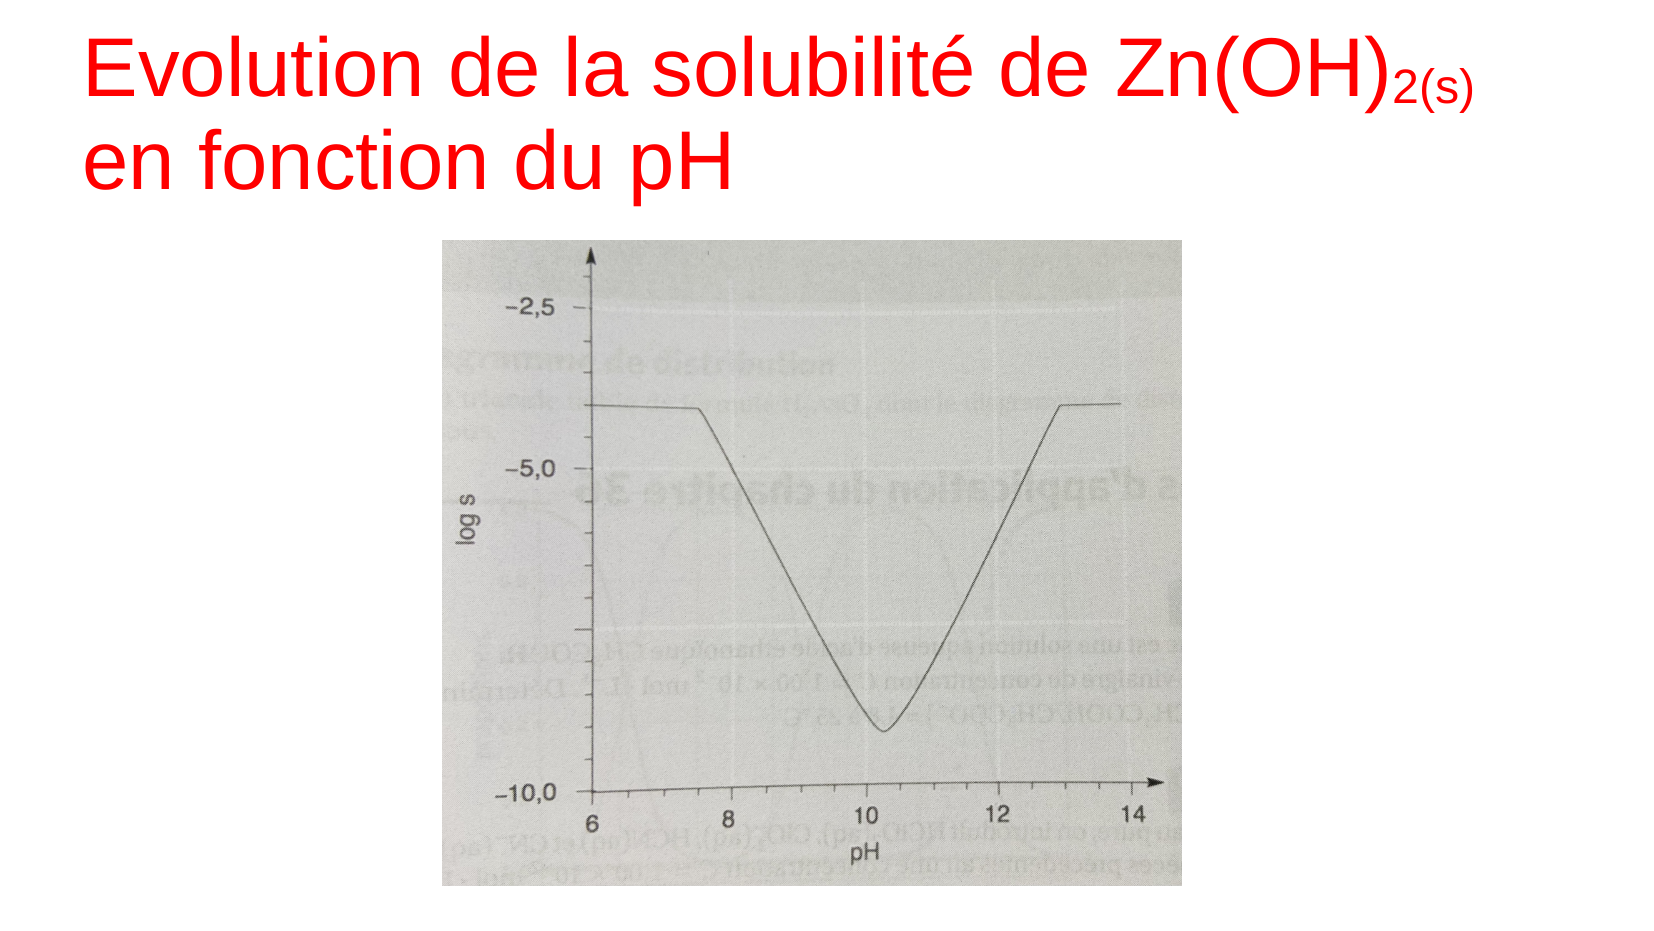

# Evolution de la solubilité de Zn(OH)2(s) en fonction du pH